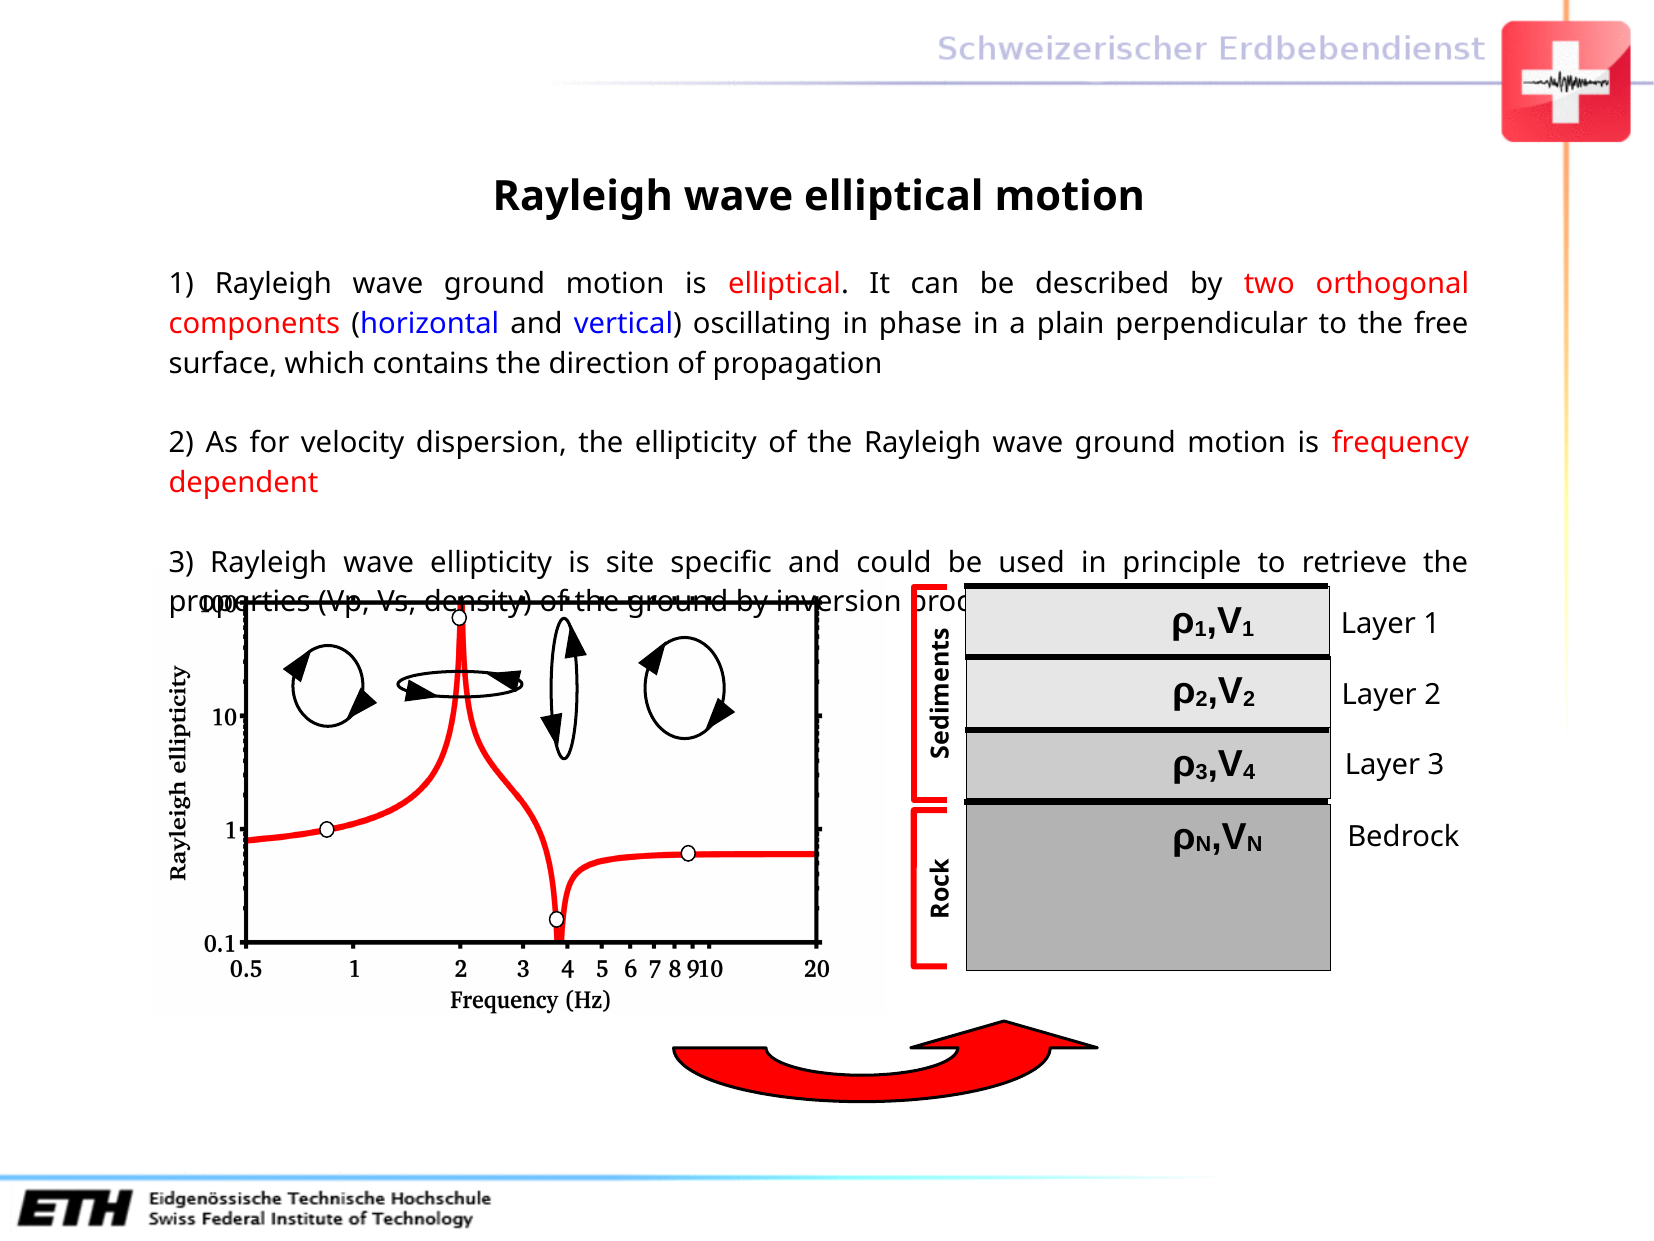

Rayleigh wave elliptical motion
1) Rayleigh wave ground motion is elliptical. It can be described by two orthogonal components (horizontal and vertical) oscillating in phase in a plain perpendicular to the free surface, which contains the direction of propagation
2) As for velocity dispersion, the ellipticity of the Rayleigh wave ground motion is frequency dependent
3) Rayleigh wave ellipticity is site specific and could be used in principle to retrieve the properties (Vp, Vs, density) of the ground by inversion procedure
ρ1,V1
Layer 1
Sediments
ρ2,V2
Layer 2
ρ3,V4
Layer 3
Bedrock
ρN,VN
Rock